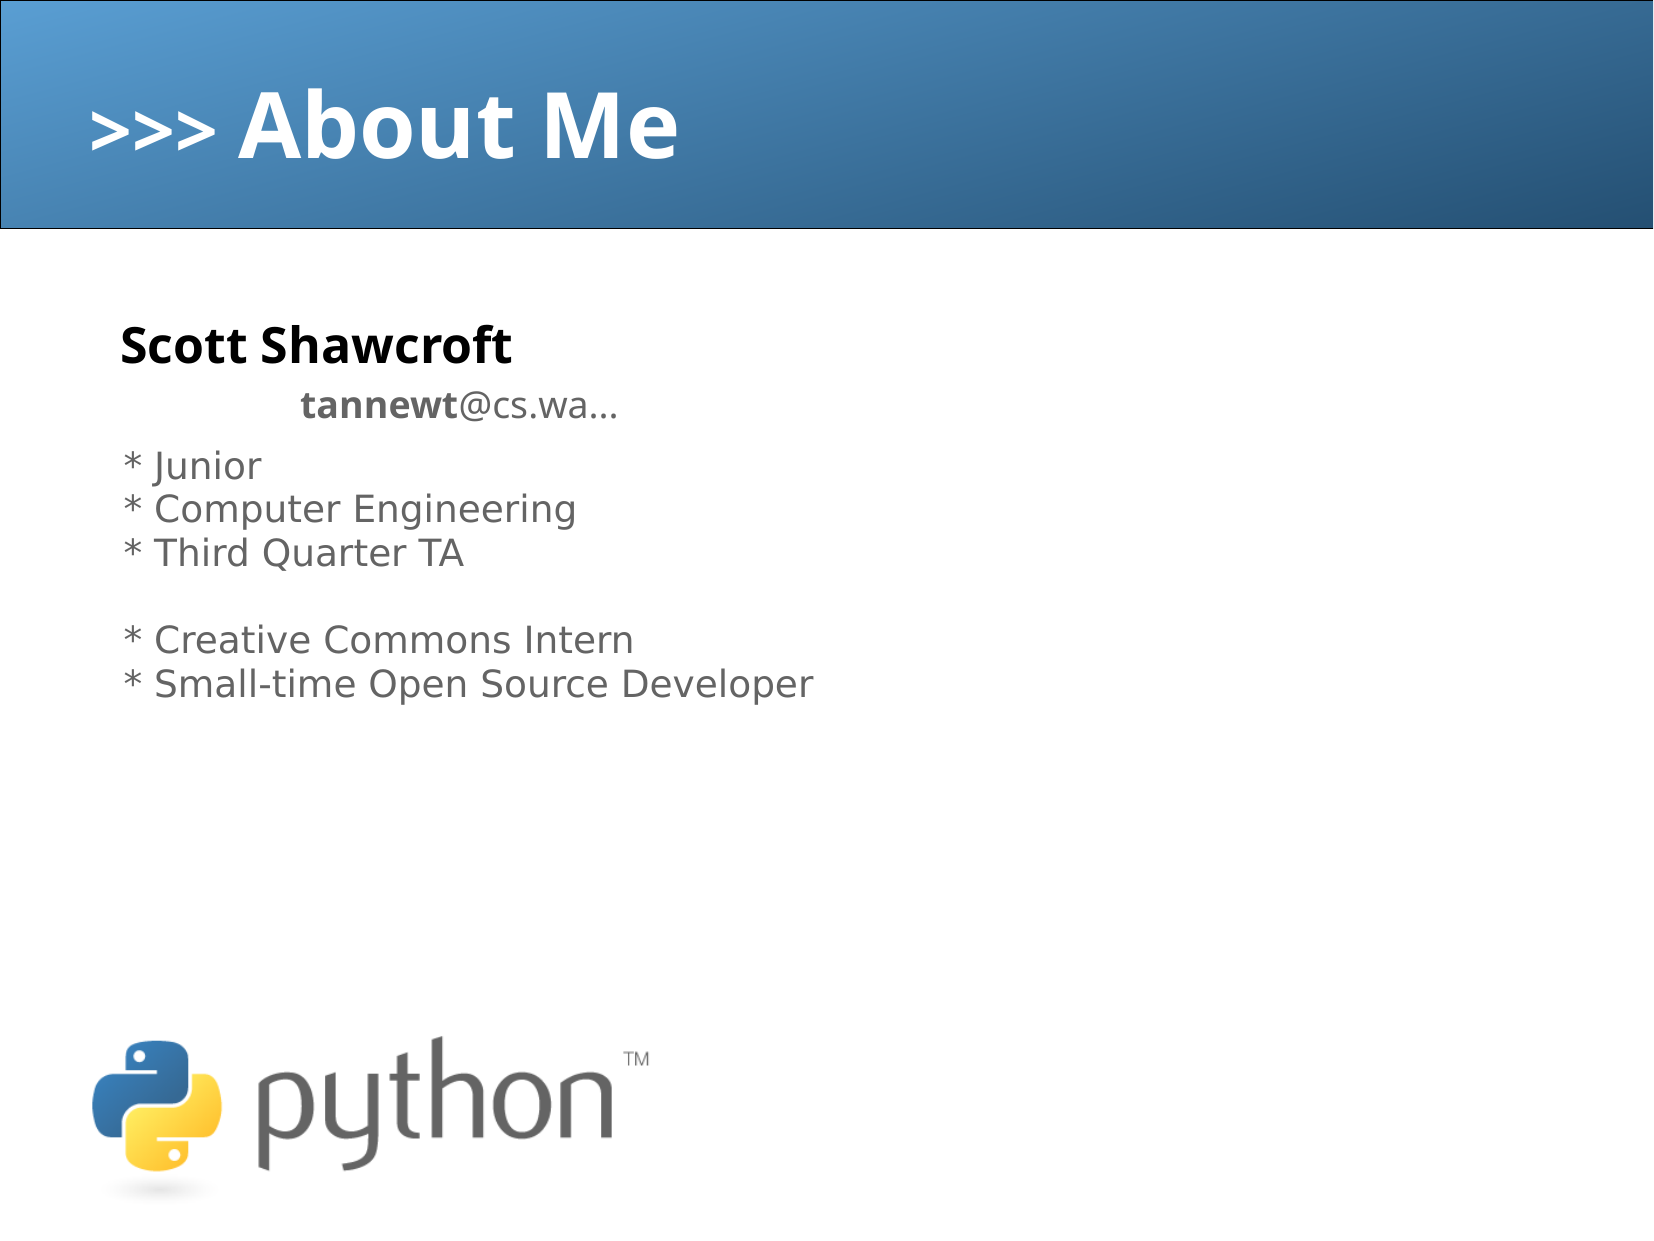

>>> About Me
Scott Shawcroft
tannewt@cs.wa...
* Junior
* Computer Engineering
* Third Quarter TA
* Creative Commons Intern
* Small-time Open Source Developer